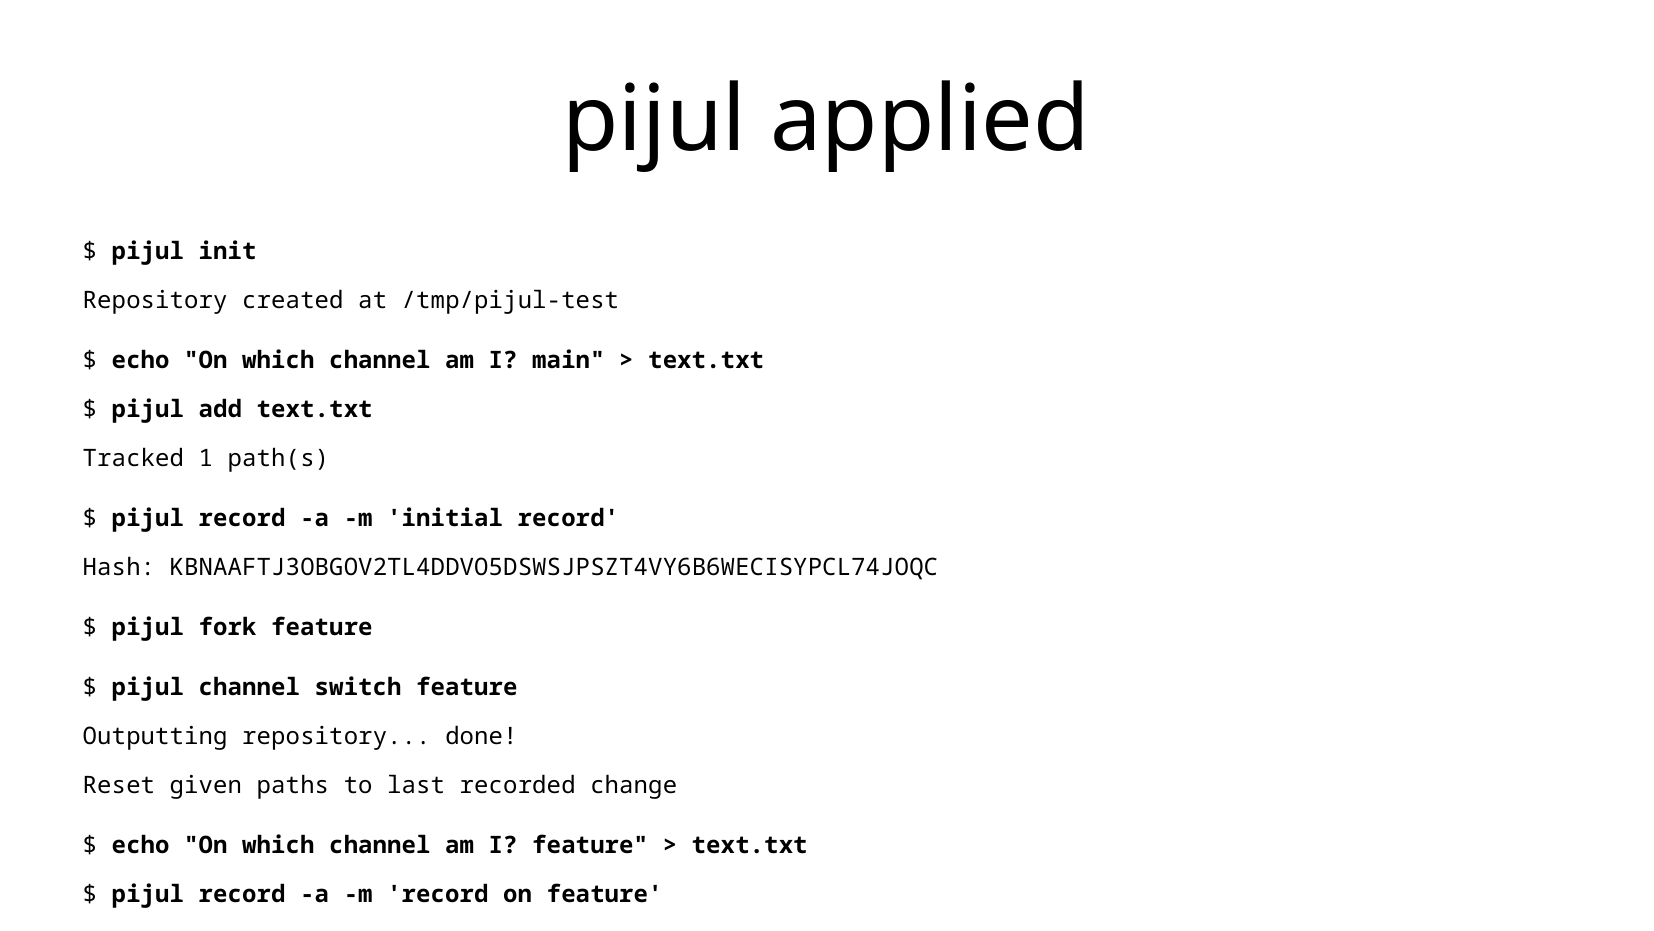

# pijul applied
$ pijul init
Repository created at /tmp/pijul-test
$ echo "On which channel am I? main" > text.txt
$ pijul add text.txt
Tracked 1 path(s)
$ pijul record -a -m 'initial record'
Hash: KBNAAFTJ3OBGOV2TL4DDVO5DSWSJPSZT4VY6B6WECISYPCL74JOQC
$ pijul fork feature
$ pijul channel switch feature
Outputting repository... done!
Reset given paths to last recorded change
$ echo "On which channel am I? feature" > text.txt
$ pijul record -a -m 'record on feature'
Hash: 5URL4O5LX7D5Y3HOHY62HEOHD5WU4NFWSHFY6EPYZFQIYR7B4JOAC